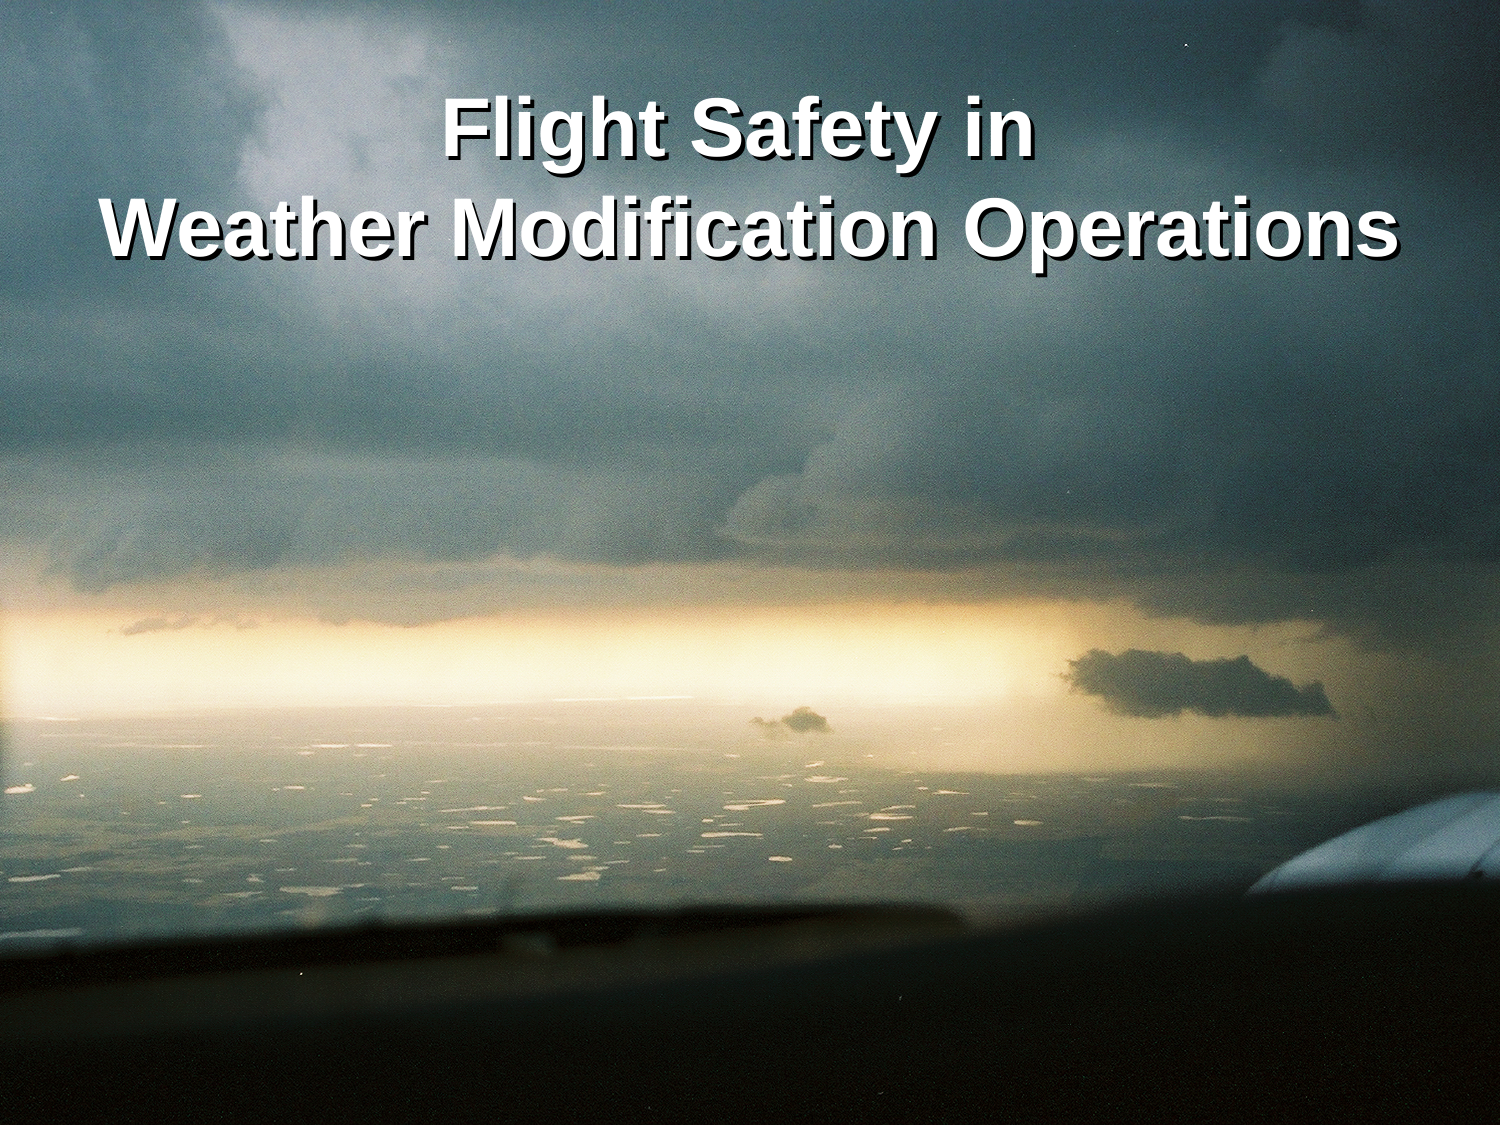

# Flight Safety in Weather Modification Operations